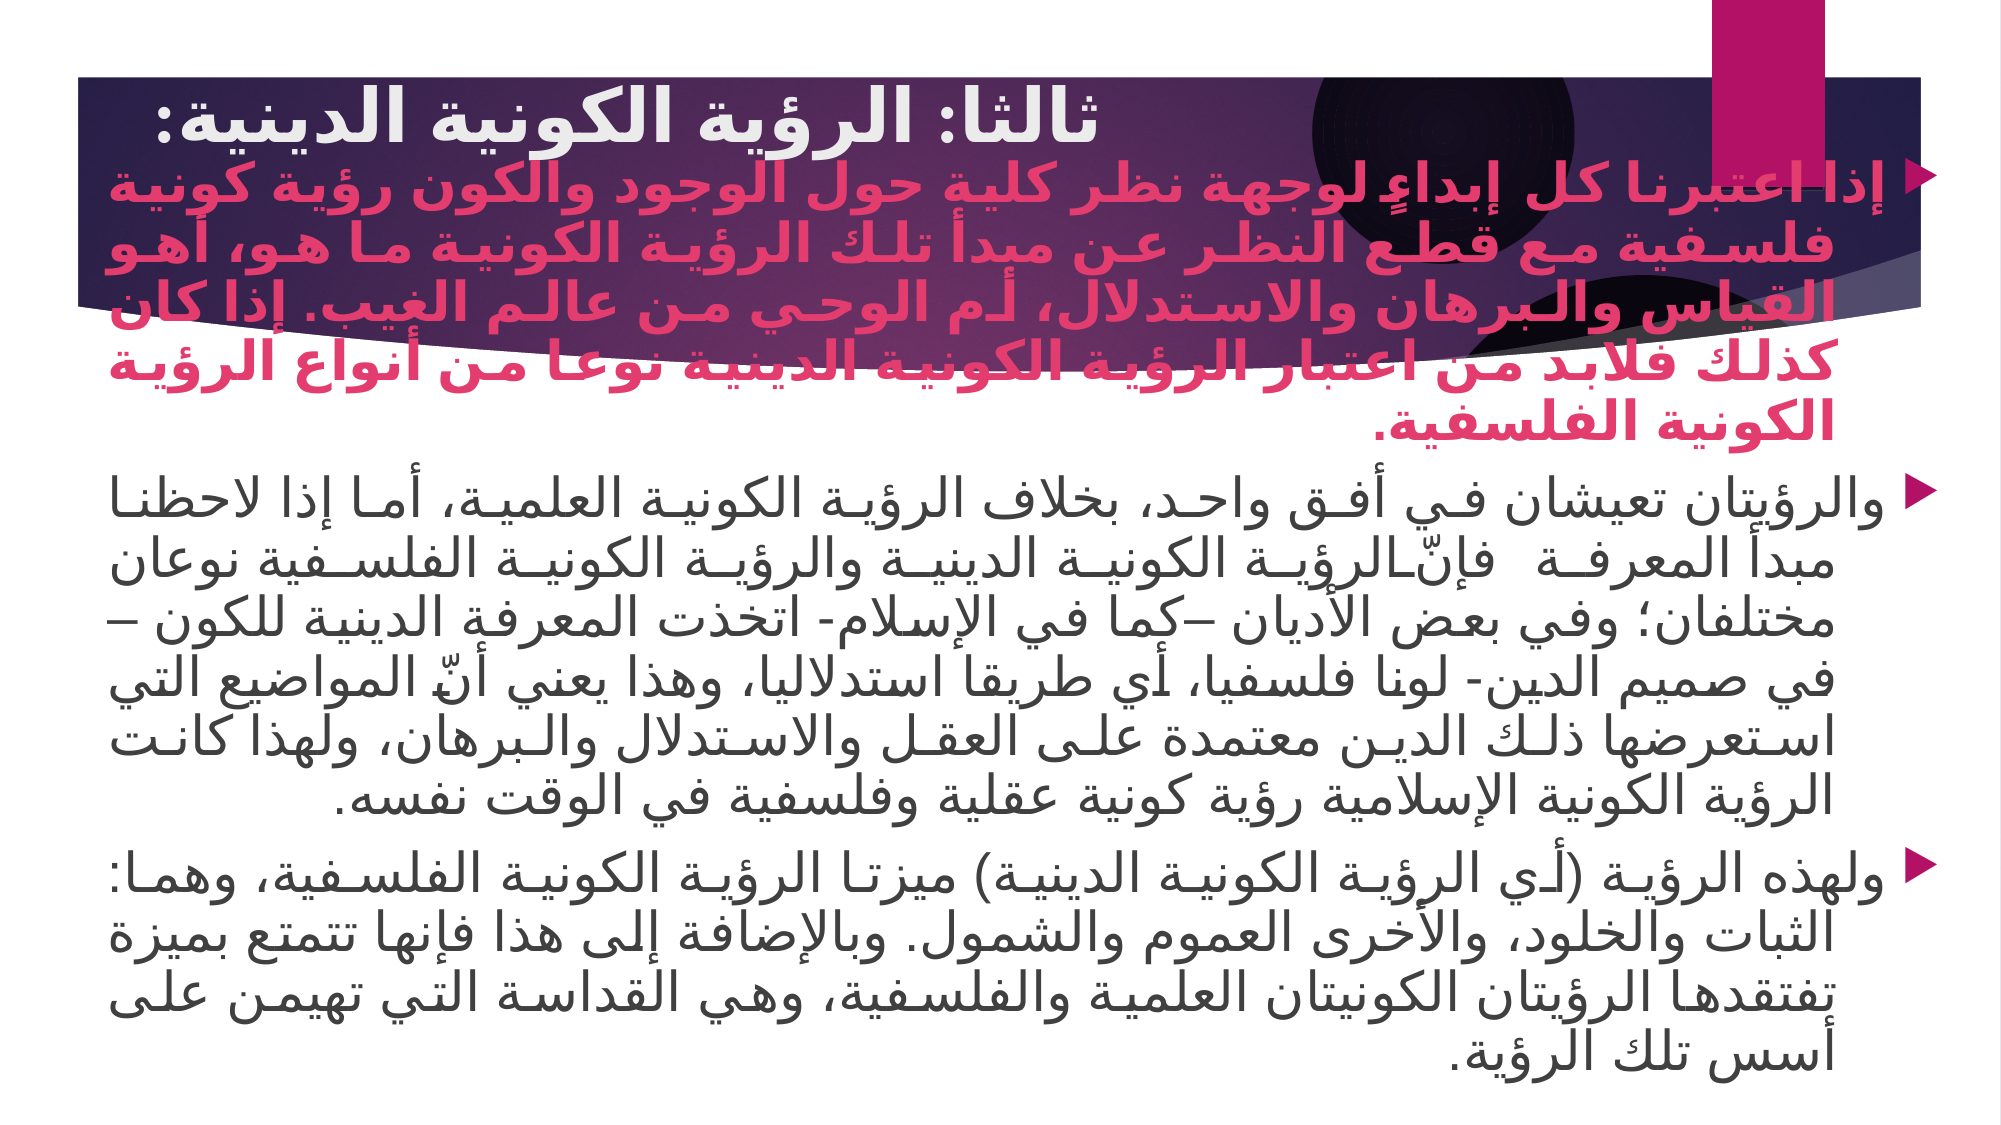

# ثالثا: الرؤية الكونية الدينية:
إذا اعتبرنا كل إبداءٍ لوجهة نظر كلية حول الوجود والكون رؤية كونية فلسفية مع قطع النظر عن مبدأ تلك الرؤية الكونية ما هو، أهو القياس والبرهان والاستدلال، أم الوحي من عالم الغيب. إذا كان كذلك فلابد من اعتبار الرؤية الكونية الدينية نوعا من أنواع الرؤية الكونية الفلسفية.
والرؤيتان تعيشان في أفق واحد، بخلاف الرؤية الكونية العلمية، أما إذا لاحظنا مبدأ المعرفة فإنّ الرؤية الكونية الدينية والرؤية الكونية الفلسفية نوعان مختلفان؛ وفي بعض الأديان –كما في الإسلام- اتخذت المعرفة الدينية للكون –في صميم الدين- لونا فلسفيا، أي طريقا استدلاليا، وهذا يعني أنّ المواضيع التي استعرضها ذلك الدين معتمدة على العقل والاستدلال والبرهان، ولهذا كانت الرؤية الكونية الإسلامية رؤية كونية عقلية وفلسفية في الوقت نفسه.
ولهذه الرؤية (أي الرؤية الكونية الدينية) ميزتا الرؤية الكونية الفلسفية، وهما: الثبات والخلود، والأخرى العموم والشمول. وبالإضافة إلى هذا فإنها تتمتع بميزة تفتقدها الرؤيتان الكونيتان العلمية والفلسفية، وهي القداسة التي تهيمن على أسس تلك الرؤية.